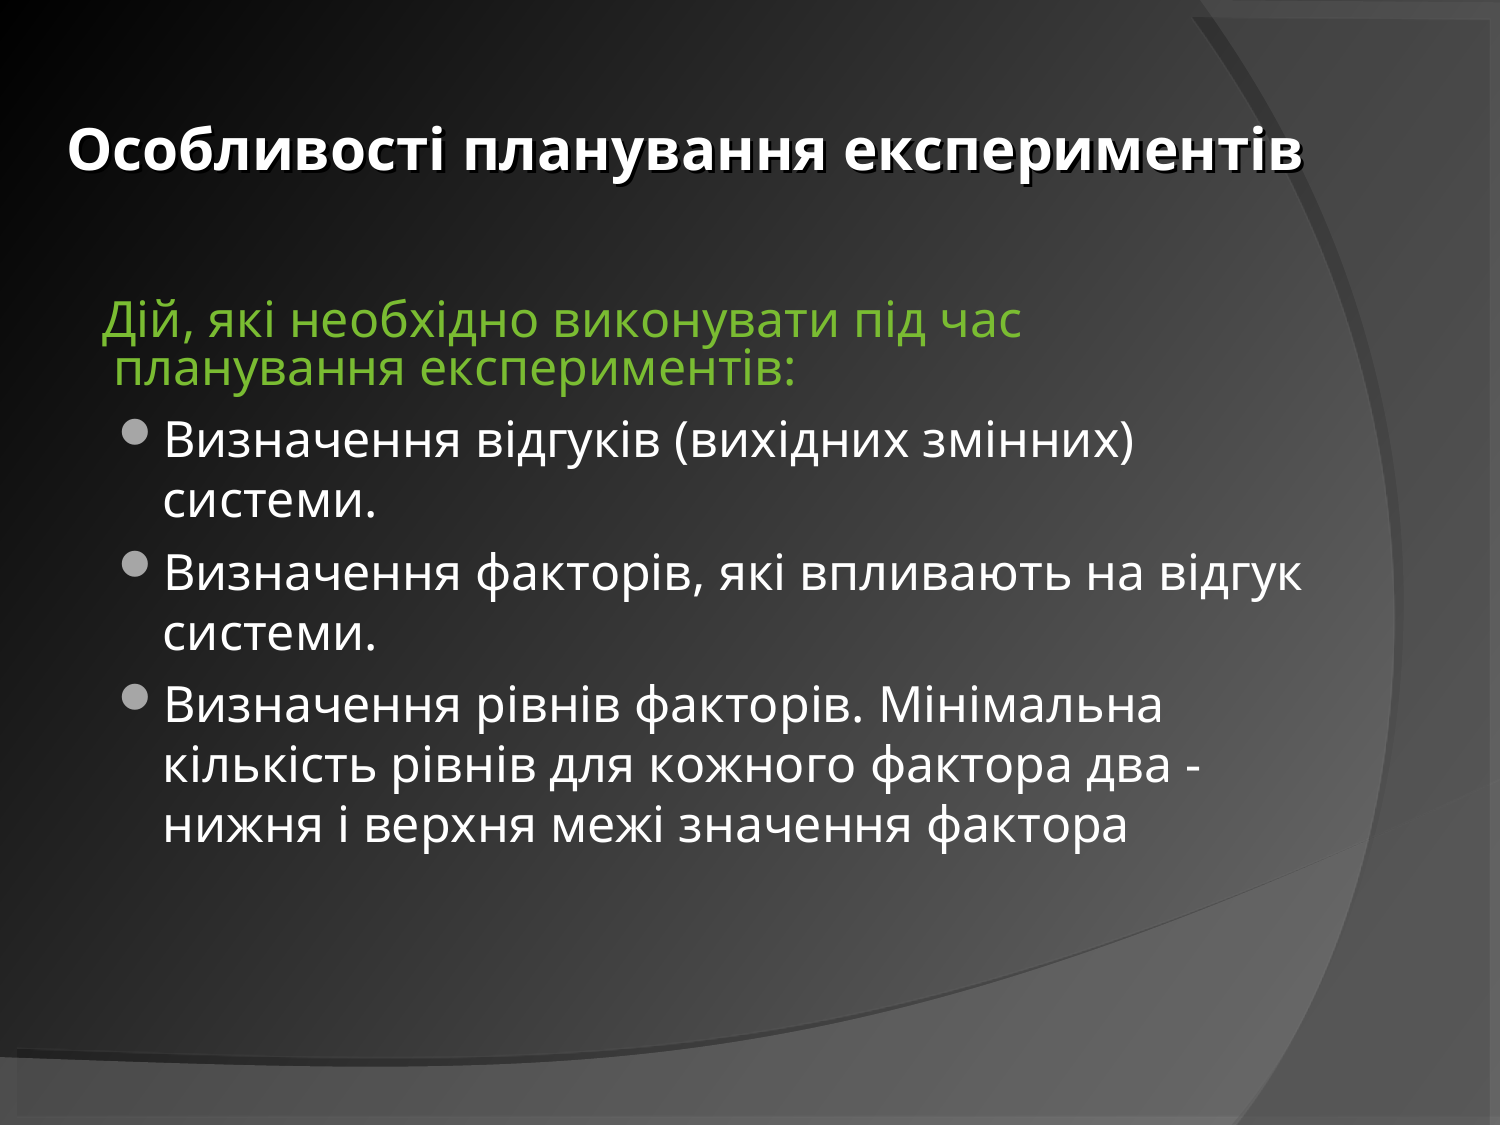

# Особливості планування експериментів
 Дій, які необхідно виконувати під час планування експериментів:
Визначення відгуків (вихідних змінних) системи.
Визначення факторів, які впливають на відгук системи.
Визначення рівнів факторів. Мінімальна кількість рівнів для кожного фактора два - нижня і верхня межі значення фактора